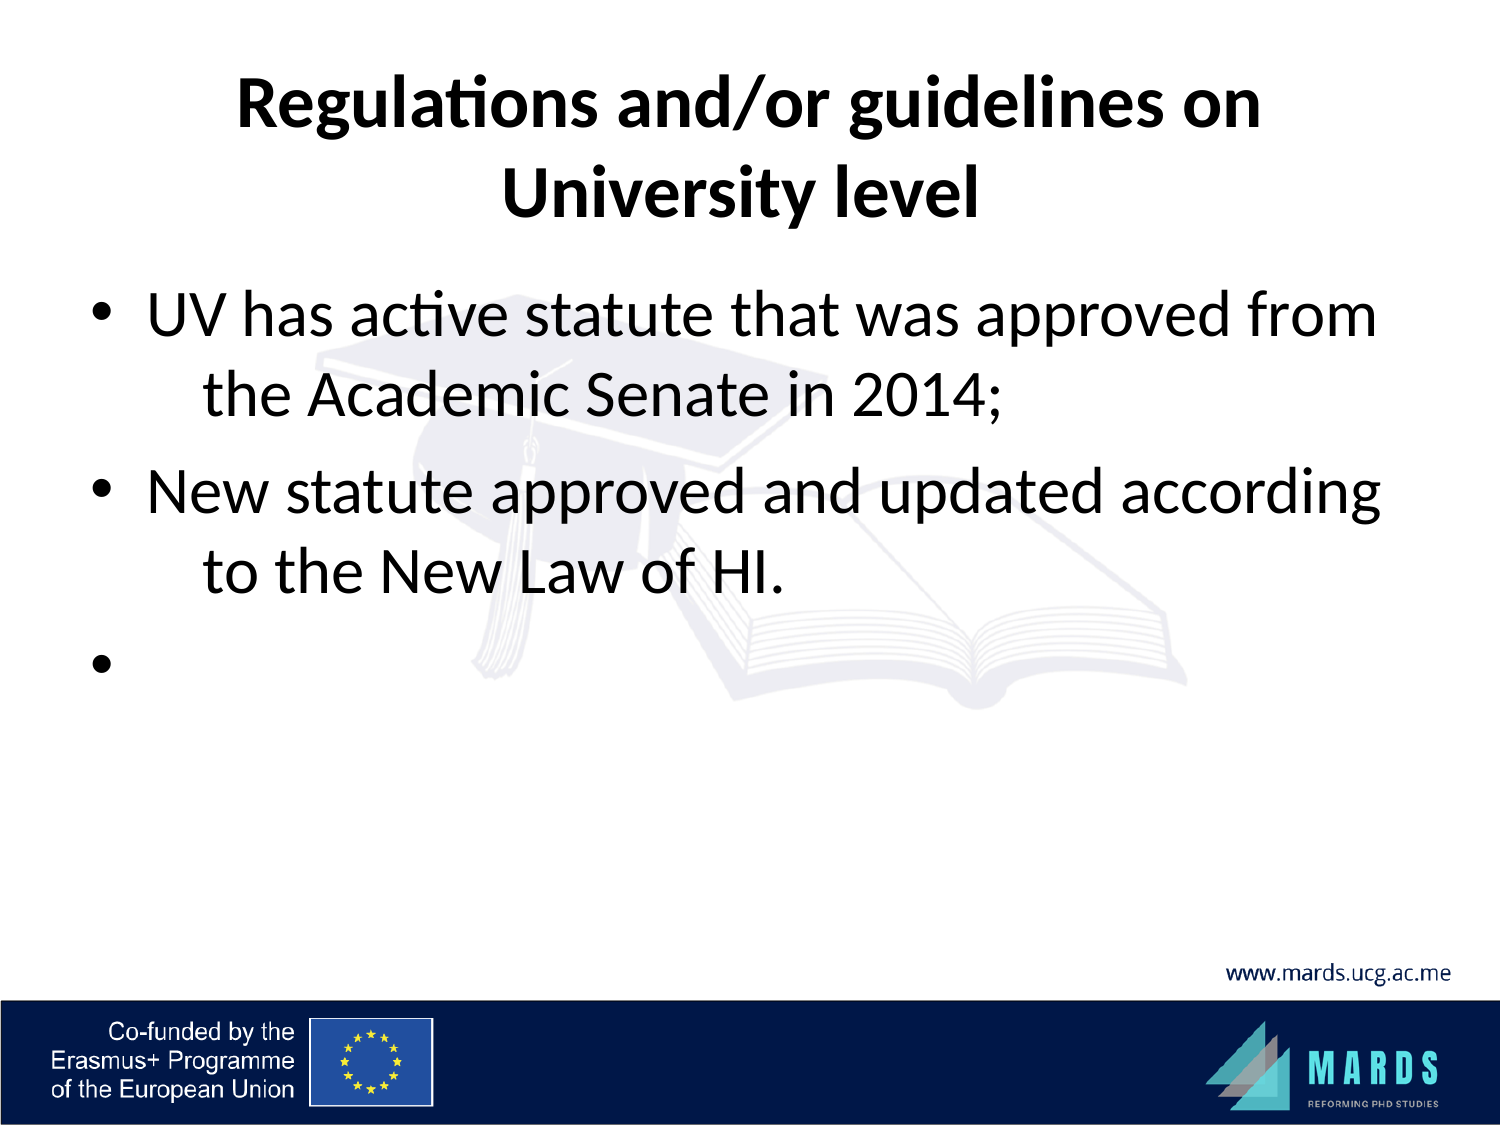

# Regulations and/or guidelines on University level
UV has active statute that was approved from the Academic Senate in 2014;
New statute approved and updated according to the New Law of HI.